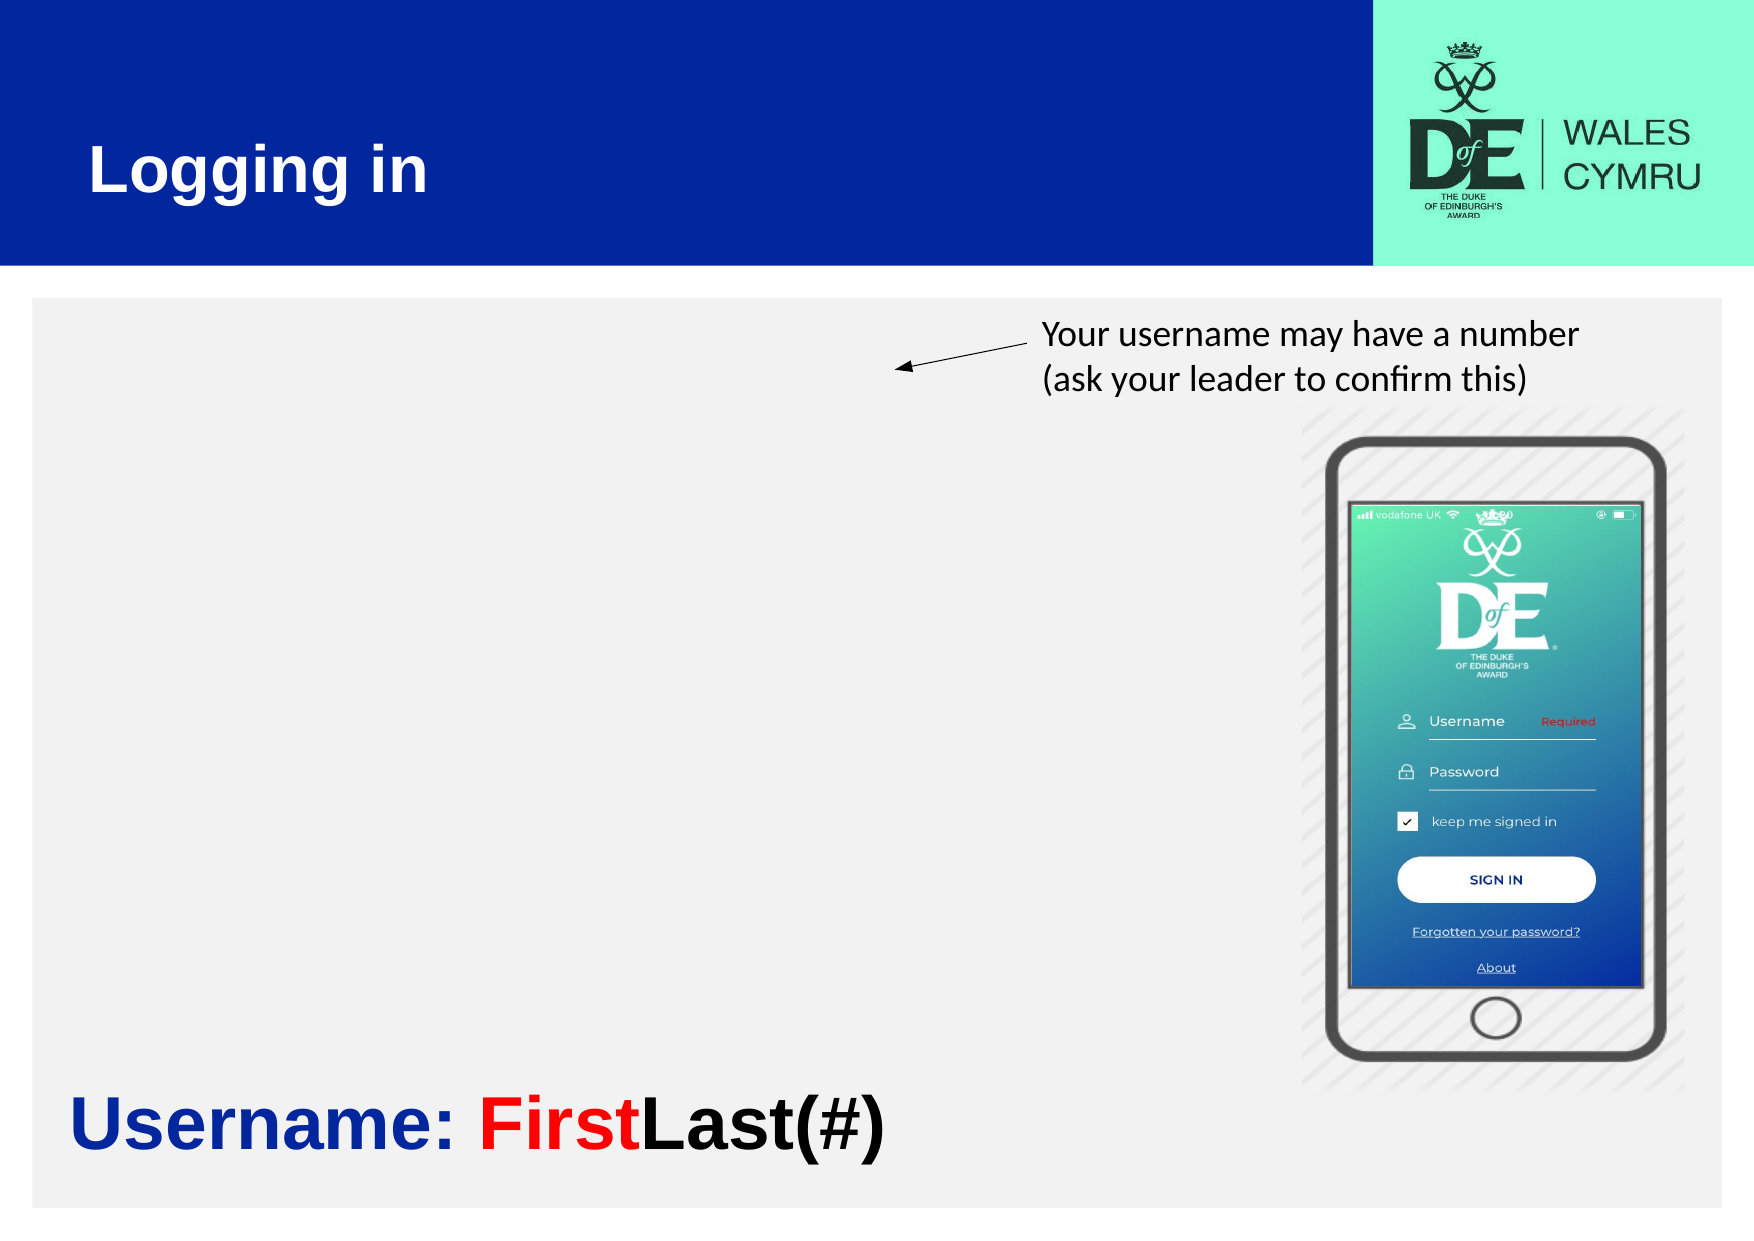

# Logging in
Your username may have a number
(ask your leader to confirm this)
Username: FirstLast(#)
Password: Your D.O.B
in the below format
ddmmyyyy
Example:
if born on 1st January 2001
Password will be 01012001